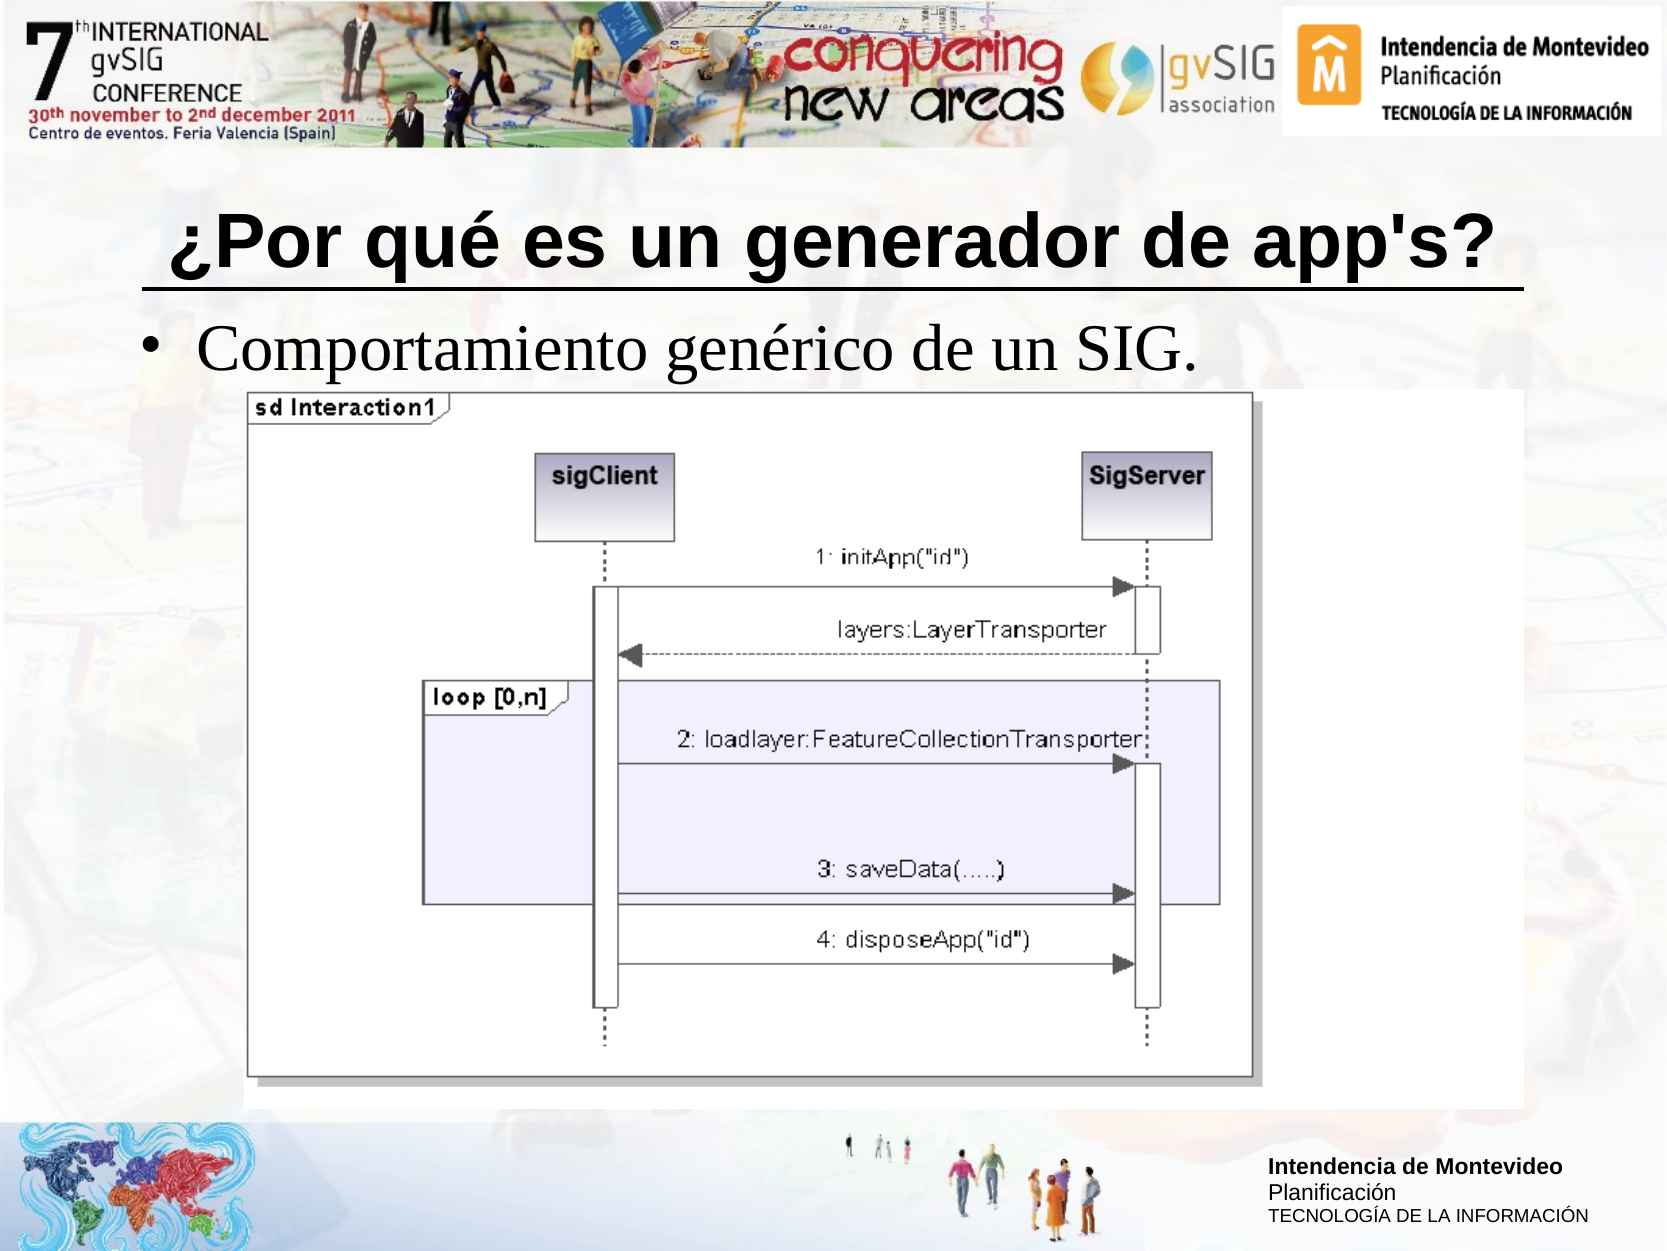

# ¿Por qué es un generador de app's?
Comportamiento genérico de un SIG.